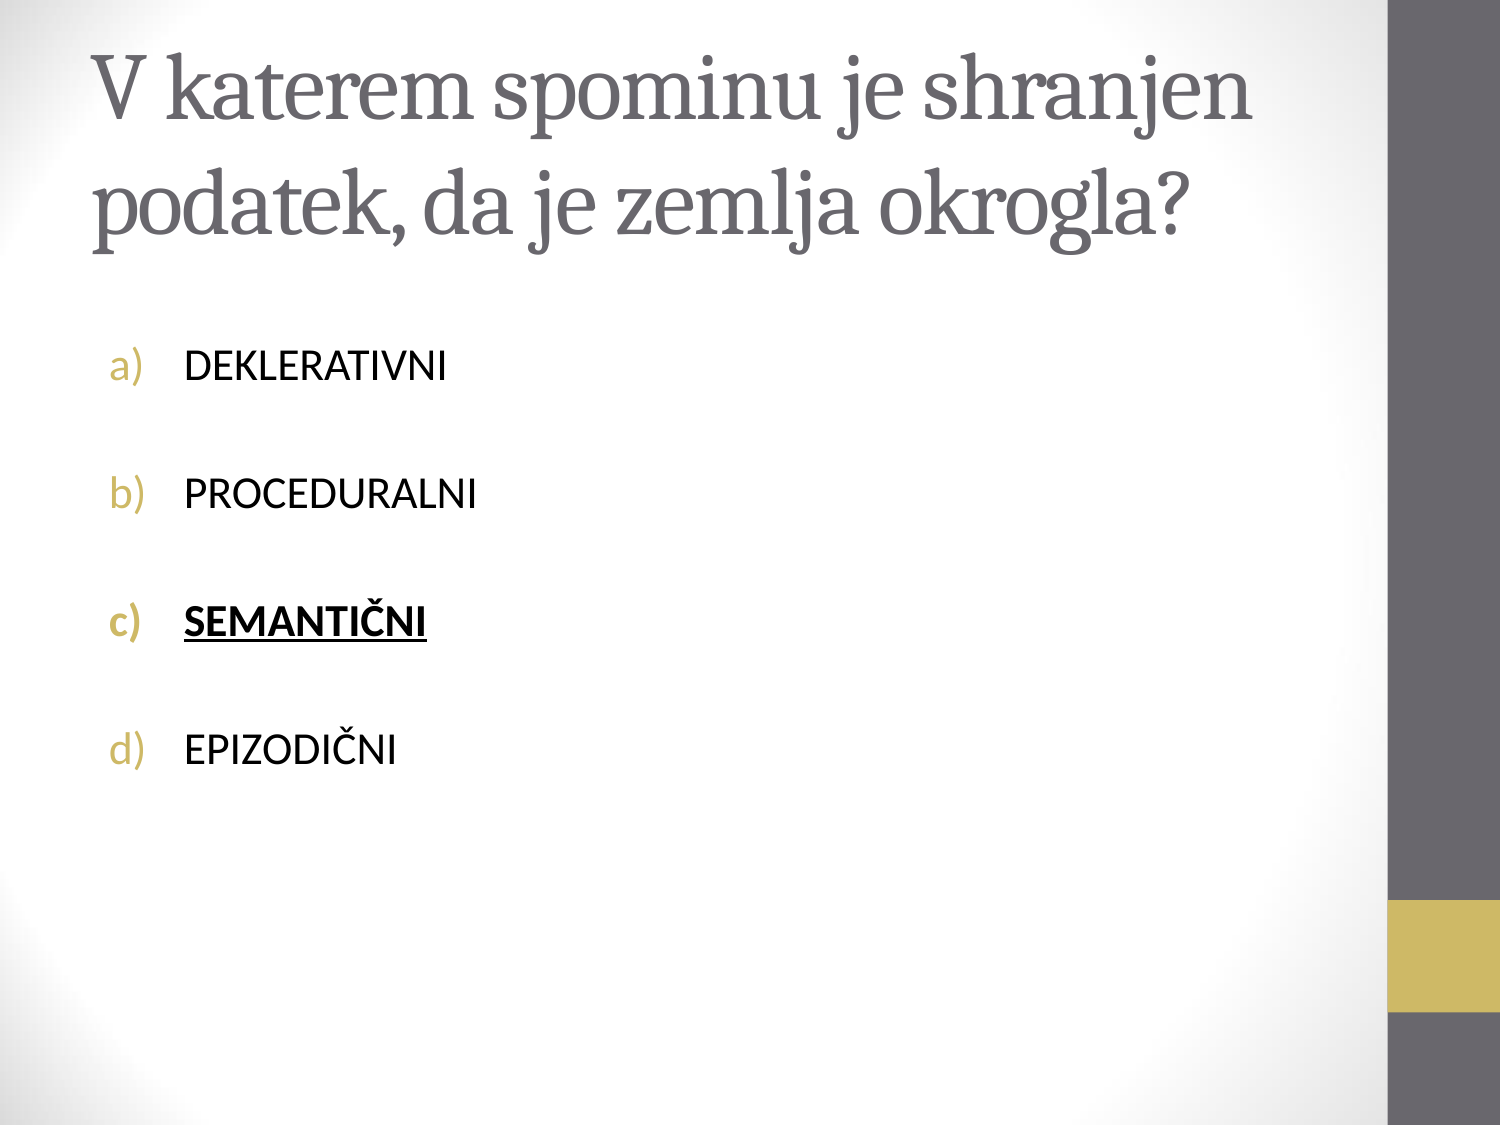

# V katerem spominu je shranjen podatek, da je zemlja okrogla?
DEKLERATIVNI
PROCEDURALNI
SEMANTIČNI
EPIZODIČNI